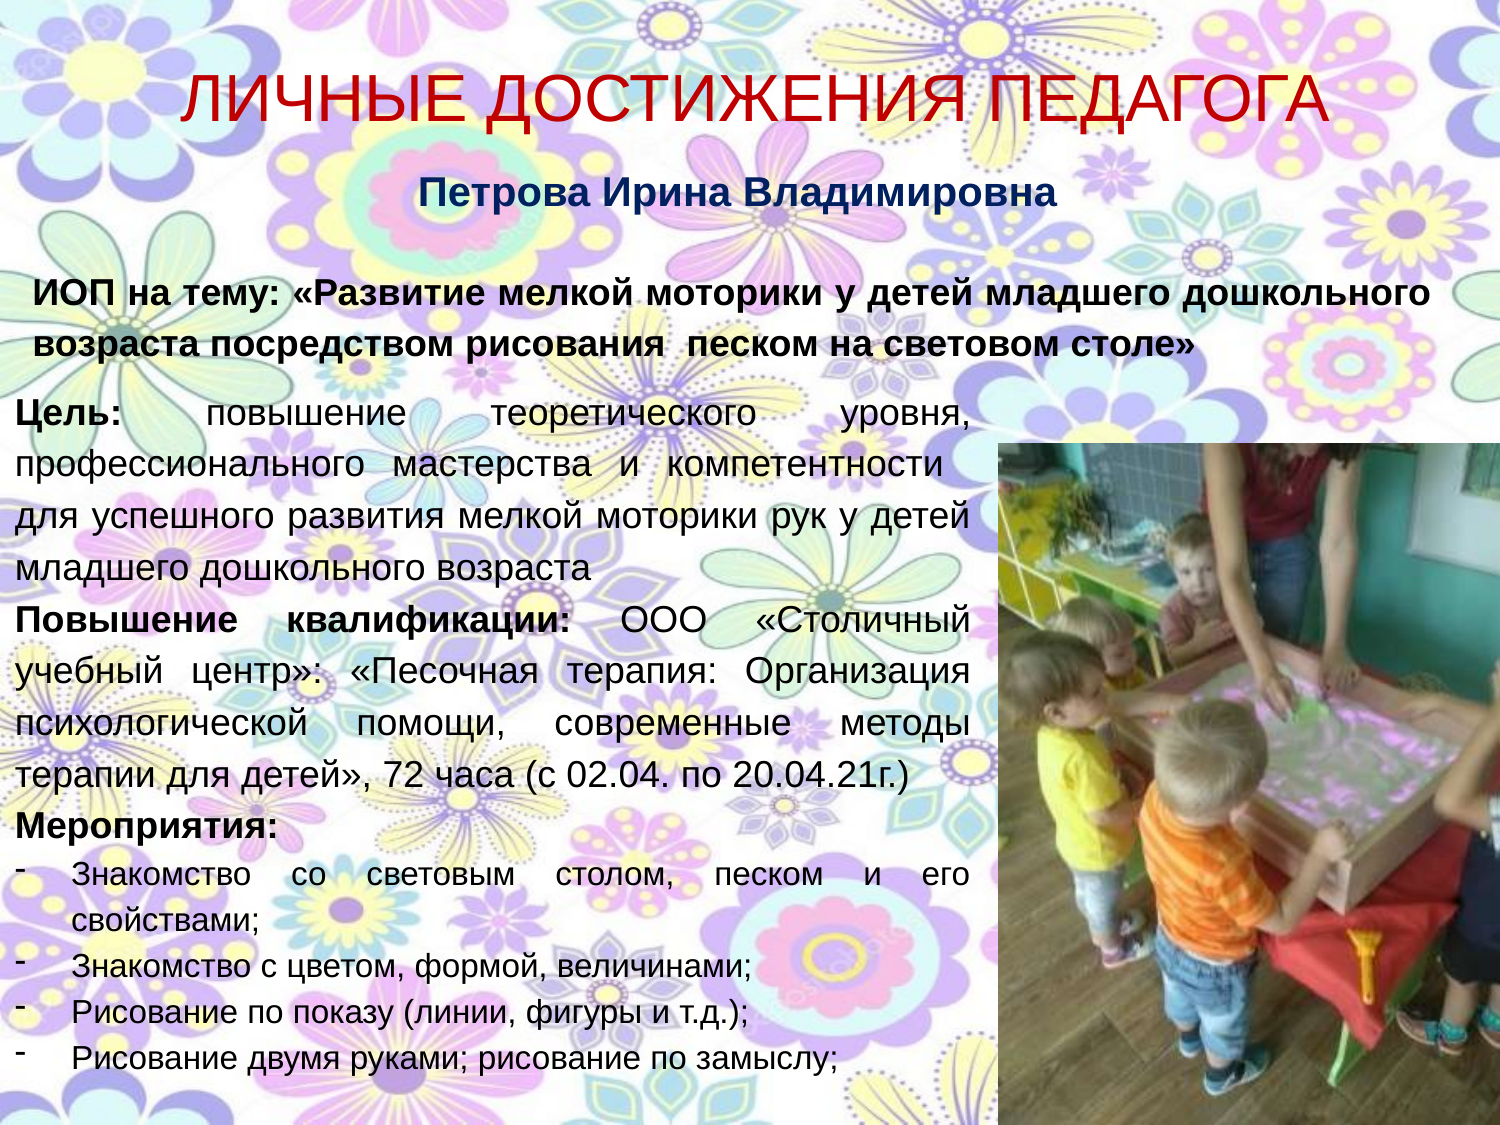

Личные достижения Педагога
Петрова Ирина Владимировна
ИОП на тему: «Развитие мелкой моторики у детей младшего дошкольного возраста посредством рисования песком на световом столе»
Цель: повышение теоретического уровня, профессионального мастерства и компетентности для успешного развития мелкой моторики рук у детей младшего дошкольного возраста
Повышение квалификации: ООО «Столичный учебный центр»: «Песочная терапия: Организация психологической помощи, современные методы терапии для детей», 72 часа (с 02.04. по 20.04.21г.)
Мероприятия:
Знакомство со световым столом, песком и его свойствами;
Знакомство с цветом, формой, величинами;
Рисование по показу (линии, фигуры и т.д.);
Рисование двумя руками; рисование по замыслу;